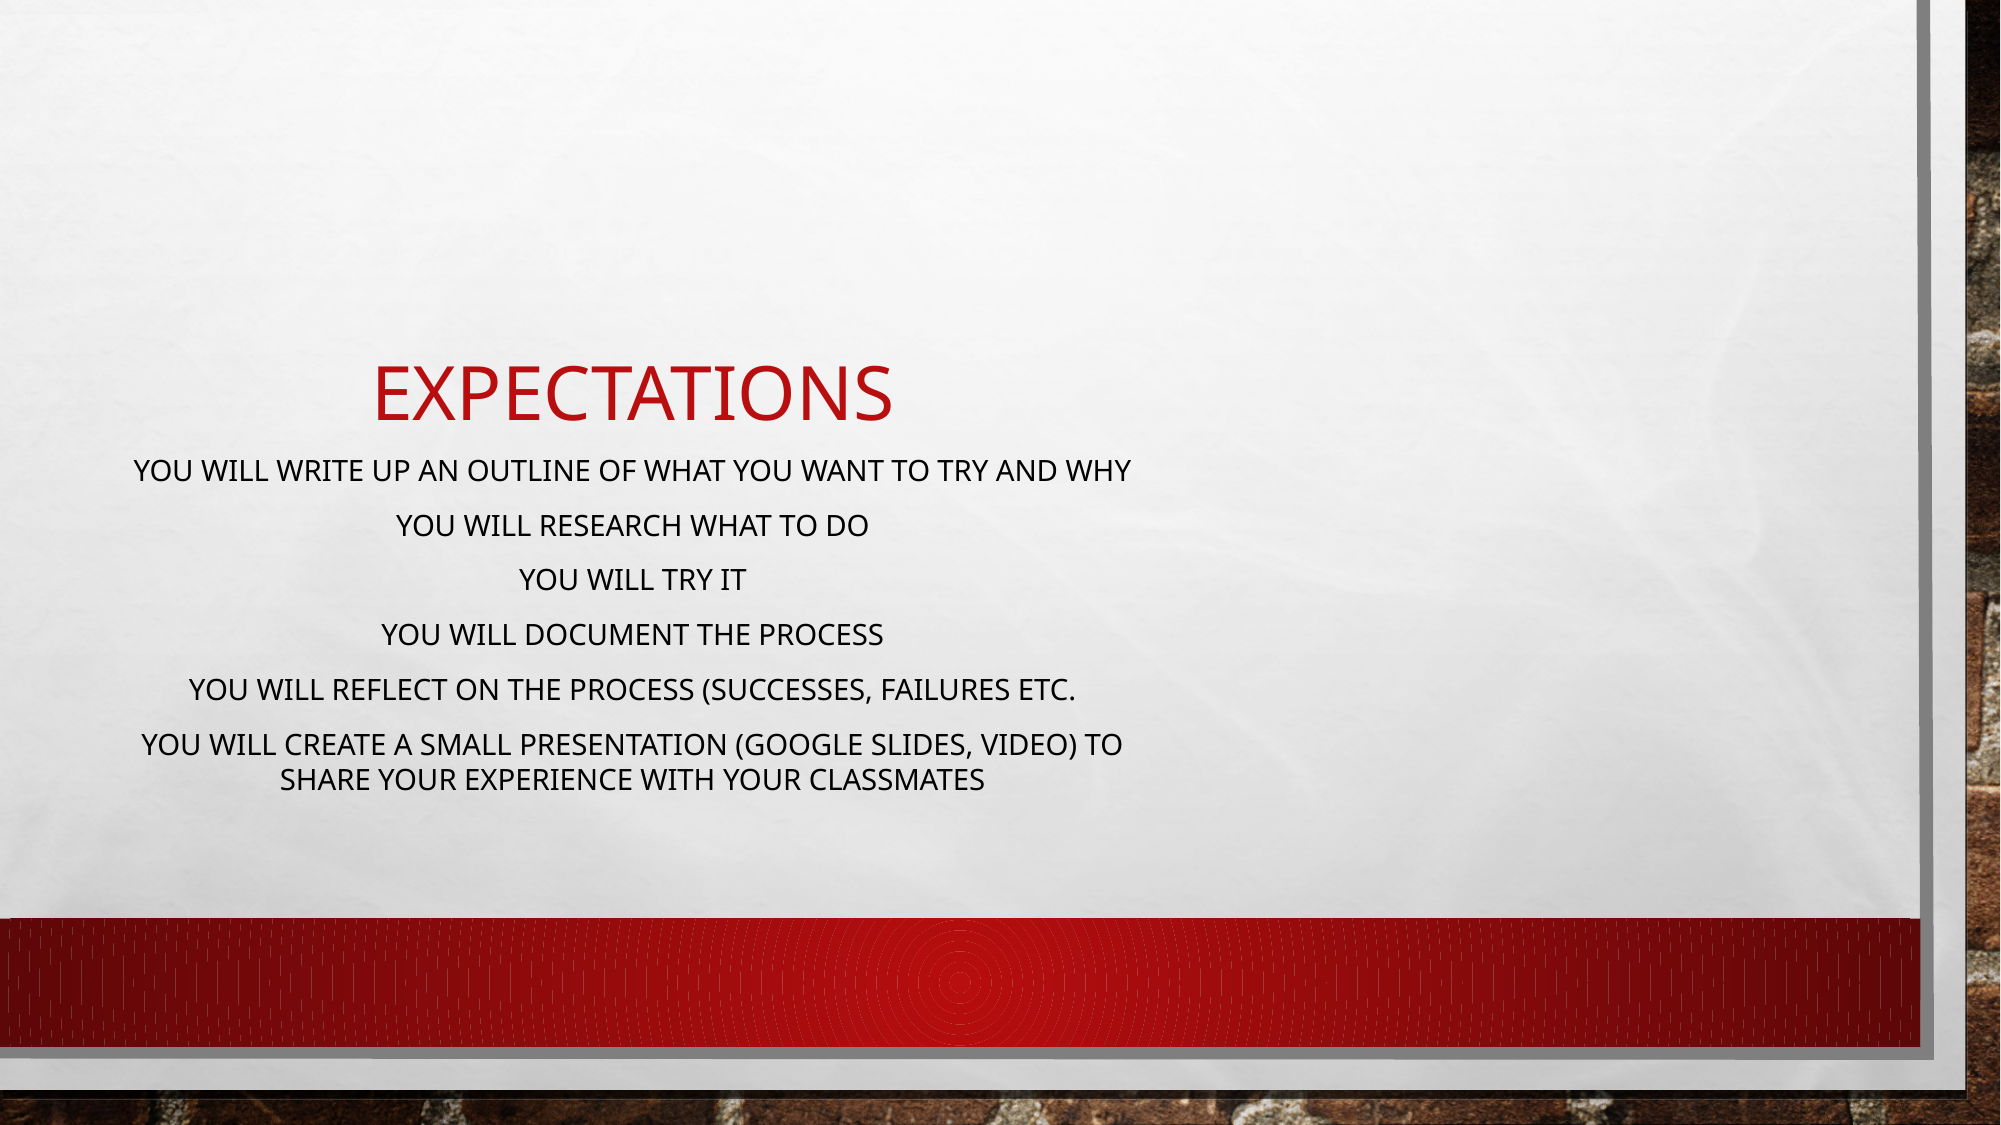

# Expectations
You will write up an outline of what you want to try and why
You will research what to do
You will try it
You will document the process
You will reflect on the process (successes, failures etc.
You will create a small presentation (google slides, video) to share your experience with your classmates